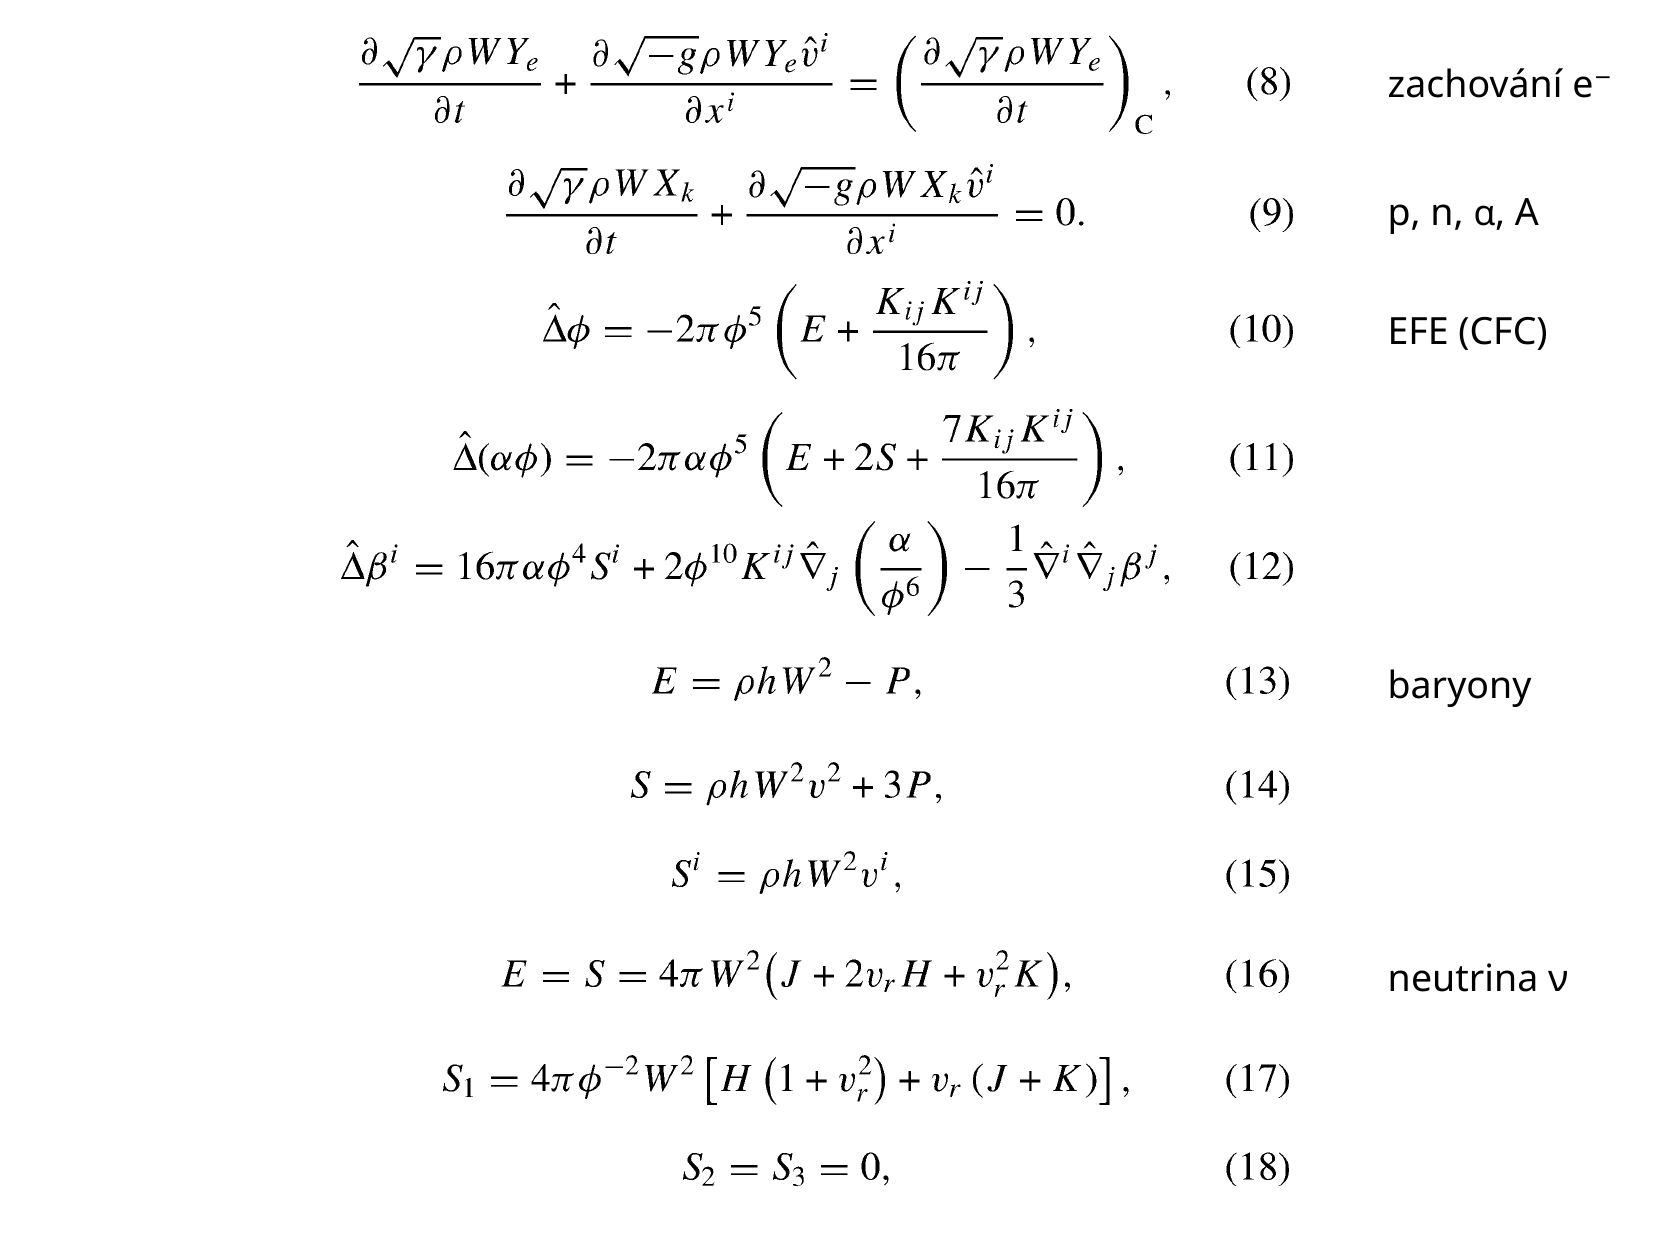

zachování e−
p, n, α, A
EFE (CFC)
baryony
neutrina ν